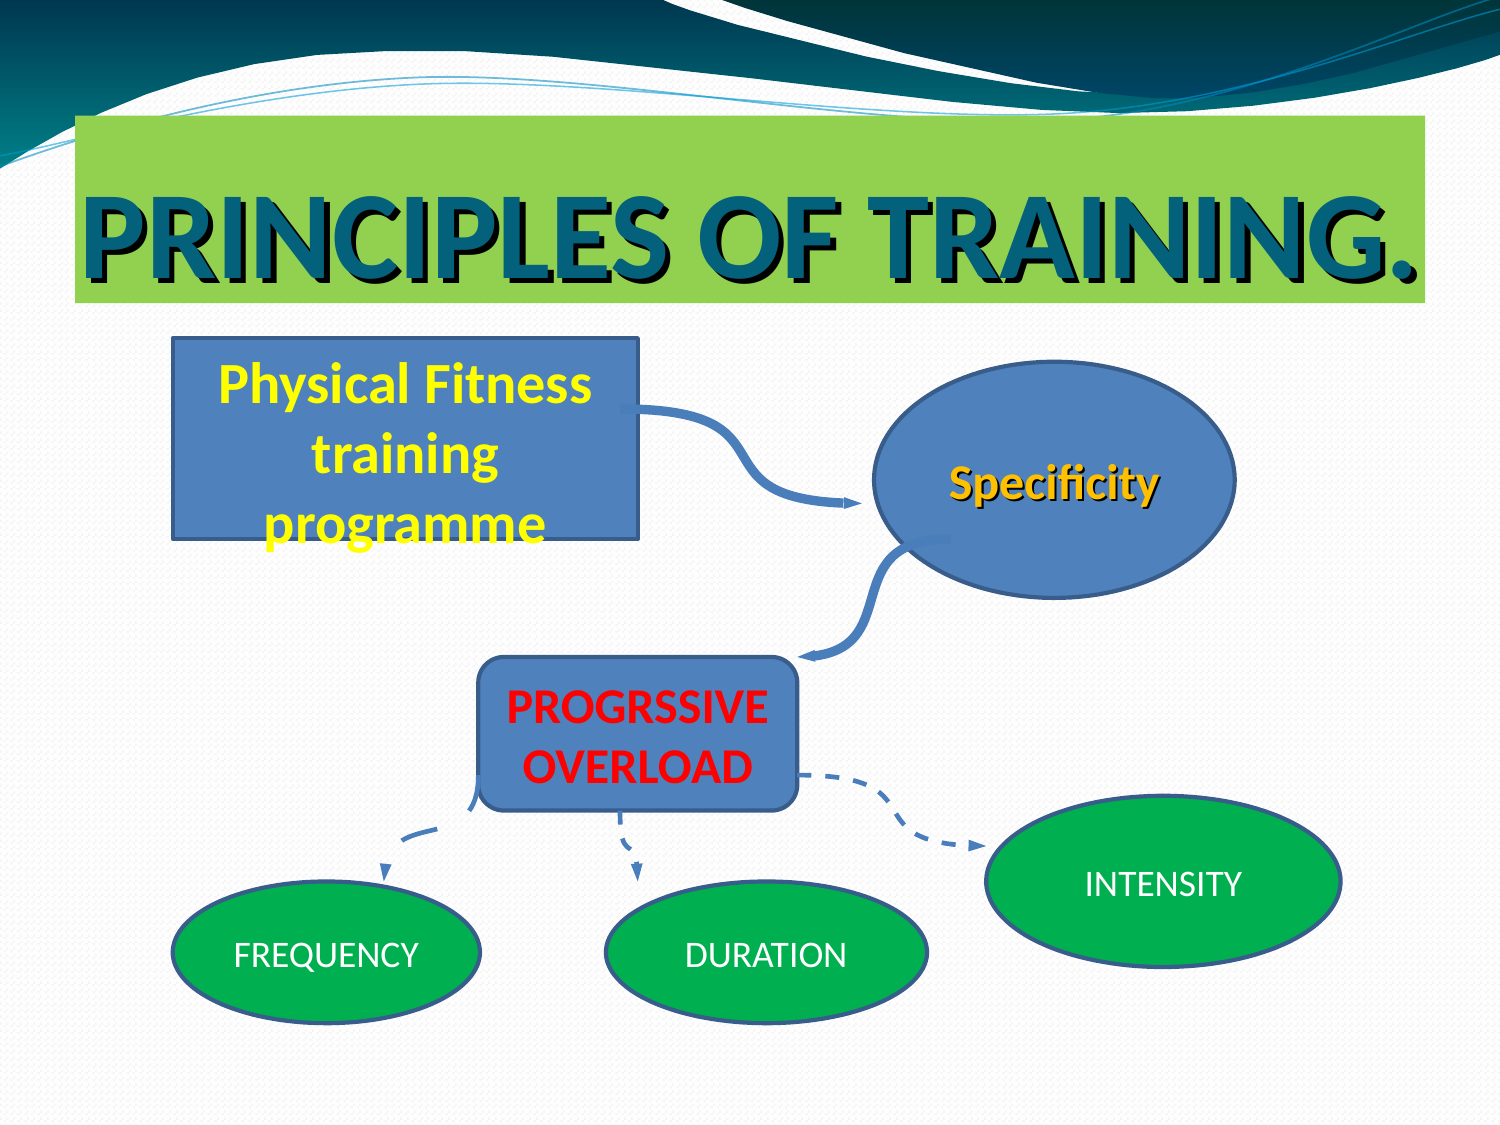

# PRINCIPLES OF TRAINING.
Physical Fitness training programme
Specificity
PROGRSSIVE OVERLOAD
INTENSITY
FREQUENCY
DURATION